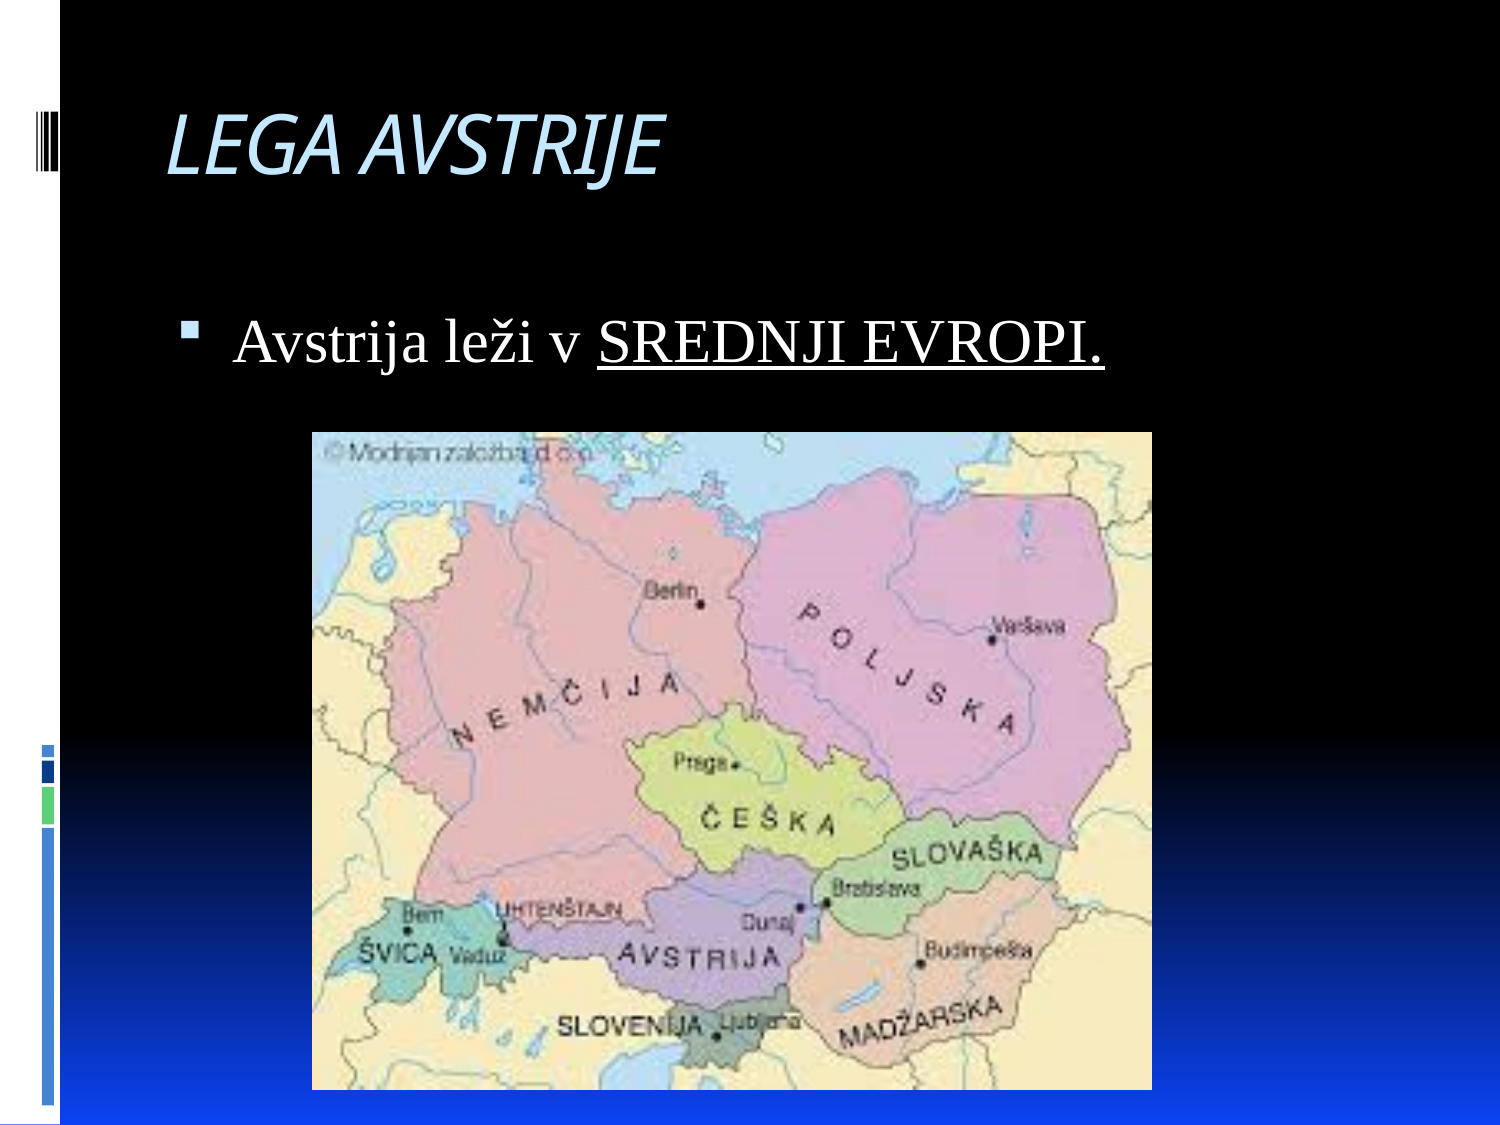

# LEGA AVSTRIJE
Avstrija leži v SREDNJI EVROPI.